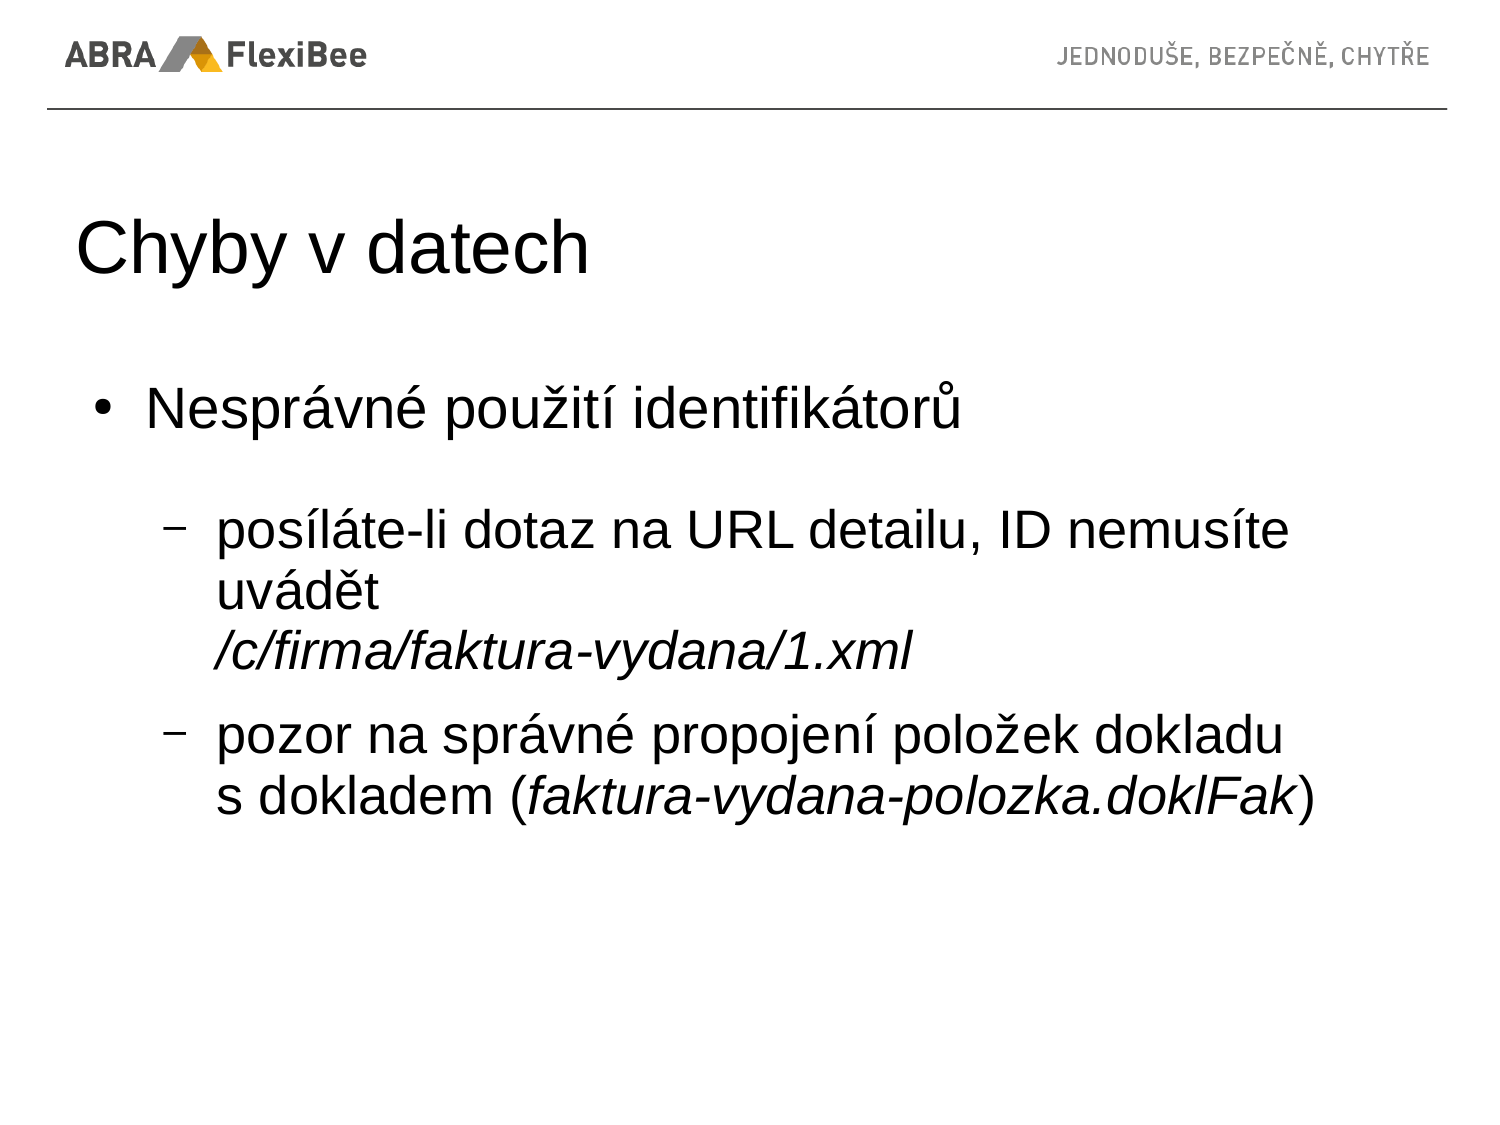

# Chyby v datech
Nesprávné použití identifikátorů
posíláte-li dotaz na URL detailu, ID nemusíte uvádět
/c/firma/faktura-vydana/1.xml
pozor na správné propojení položek dokladu s dokladem (faktura-vydana-polozka.doklFak)